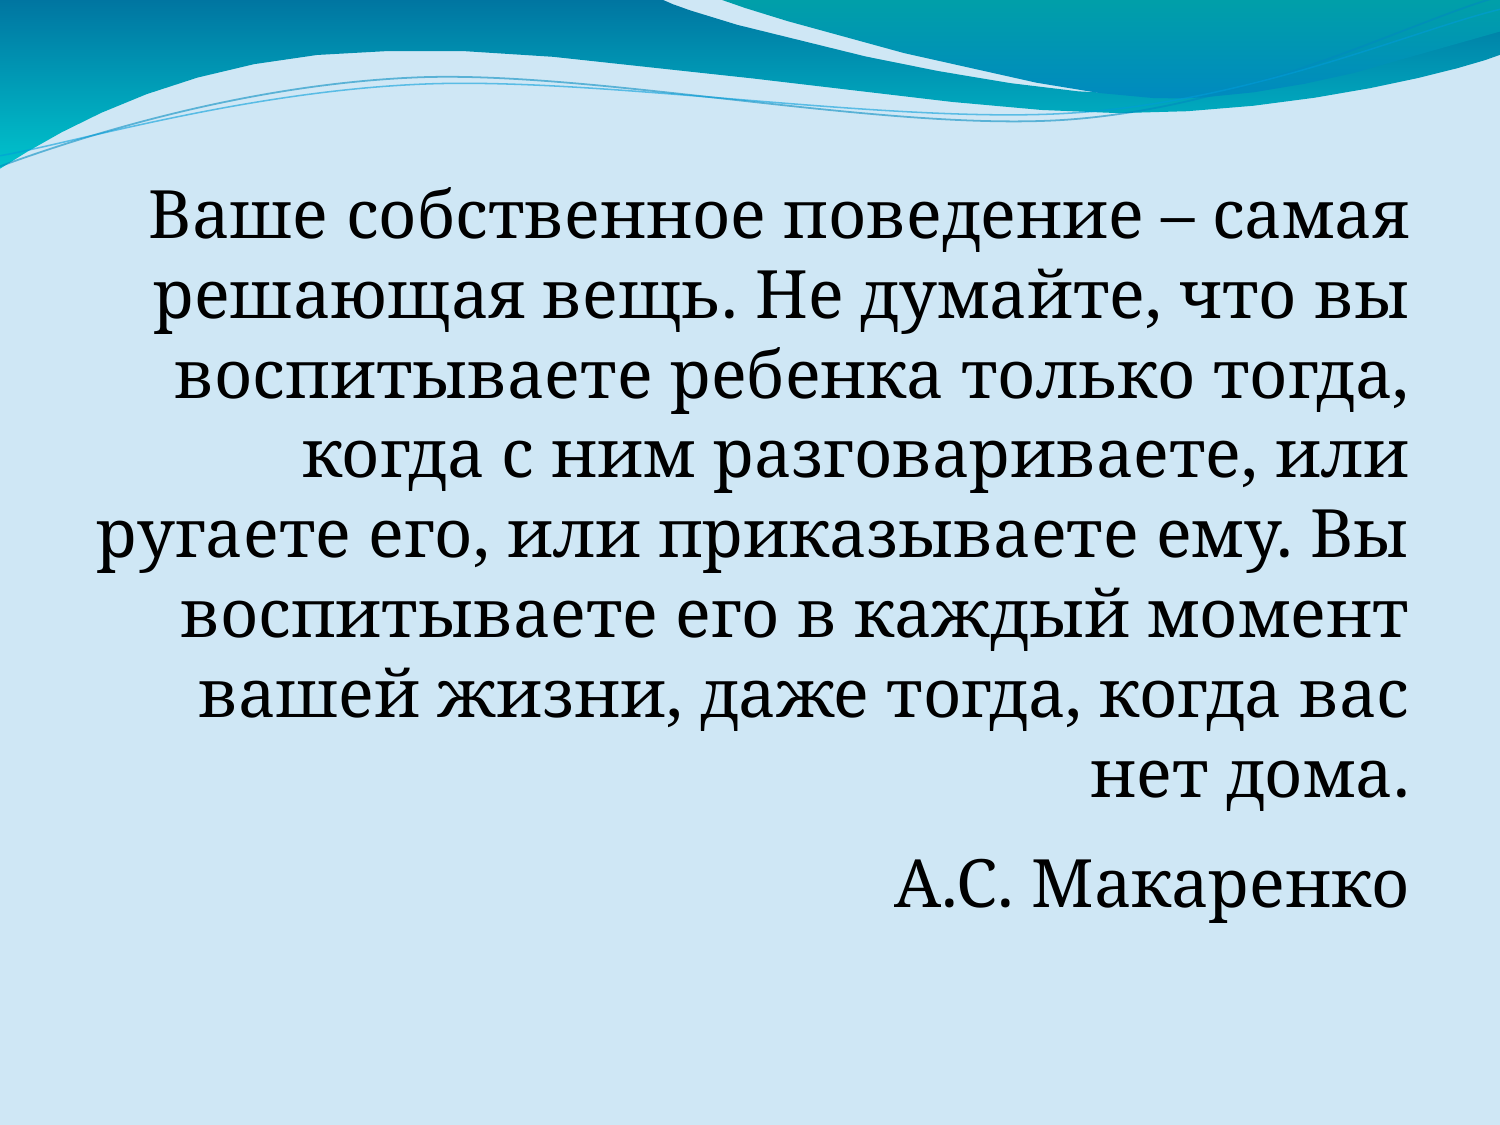

#
Ваше собственное поведение – самая решающая вещь. Не думайте, что вы воспитываете ребенка только тогда, когда с ним разговариваете, или ругаете его, или приказываете ему. Вы воспитываете его в каждый момент вашей жизни, даже тогда, когда вас нет дома.
А.С. Макаренко